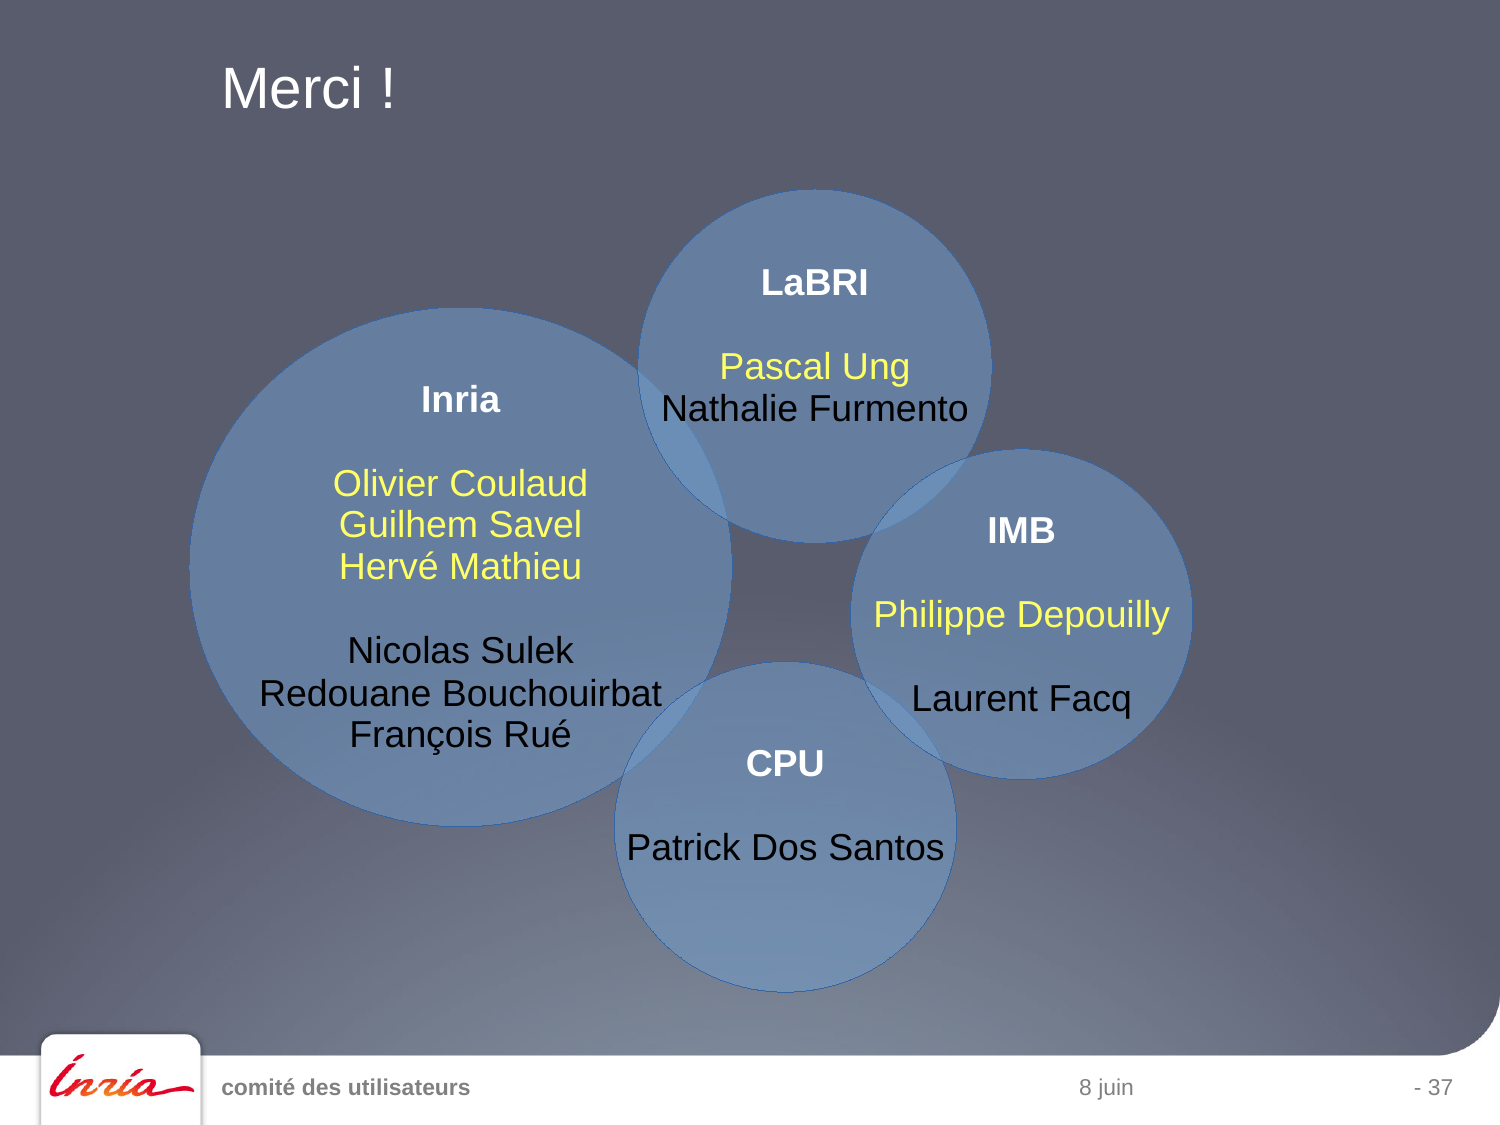

# Merci !
LaBRI
Pascal Ung
Nathalie Furmento
Inria
Olivier Coulaud
Guilhem Savel
Hervé Mathieu
Nicolas Sulek
Redouane Bouchouirbat
François Rué
IMB
Philippe Depouilly
Laurent Facq
CPU
Patrick Dos Santos
comité des utilisateurs
8 juin 2015
37